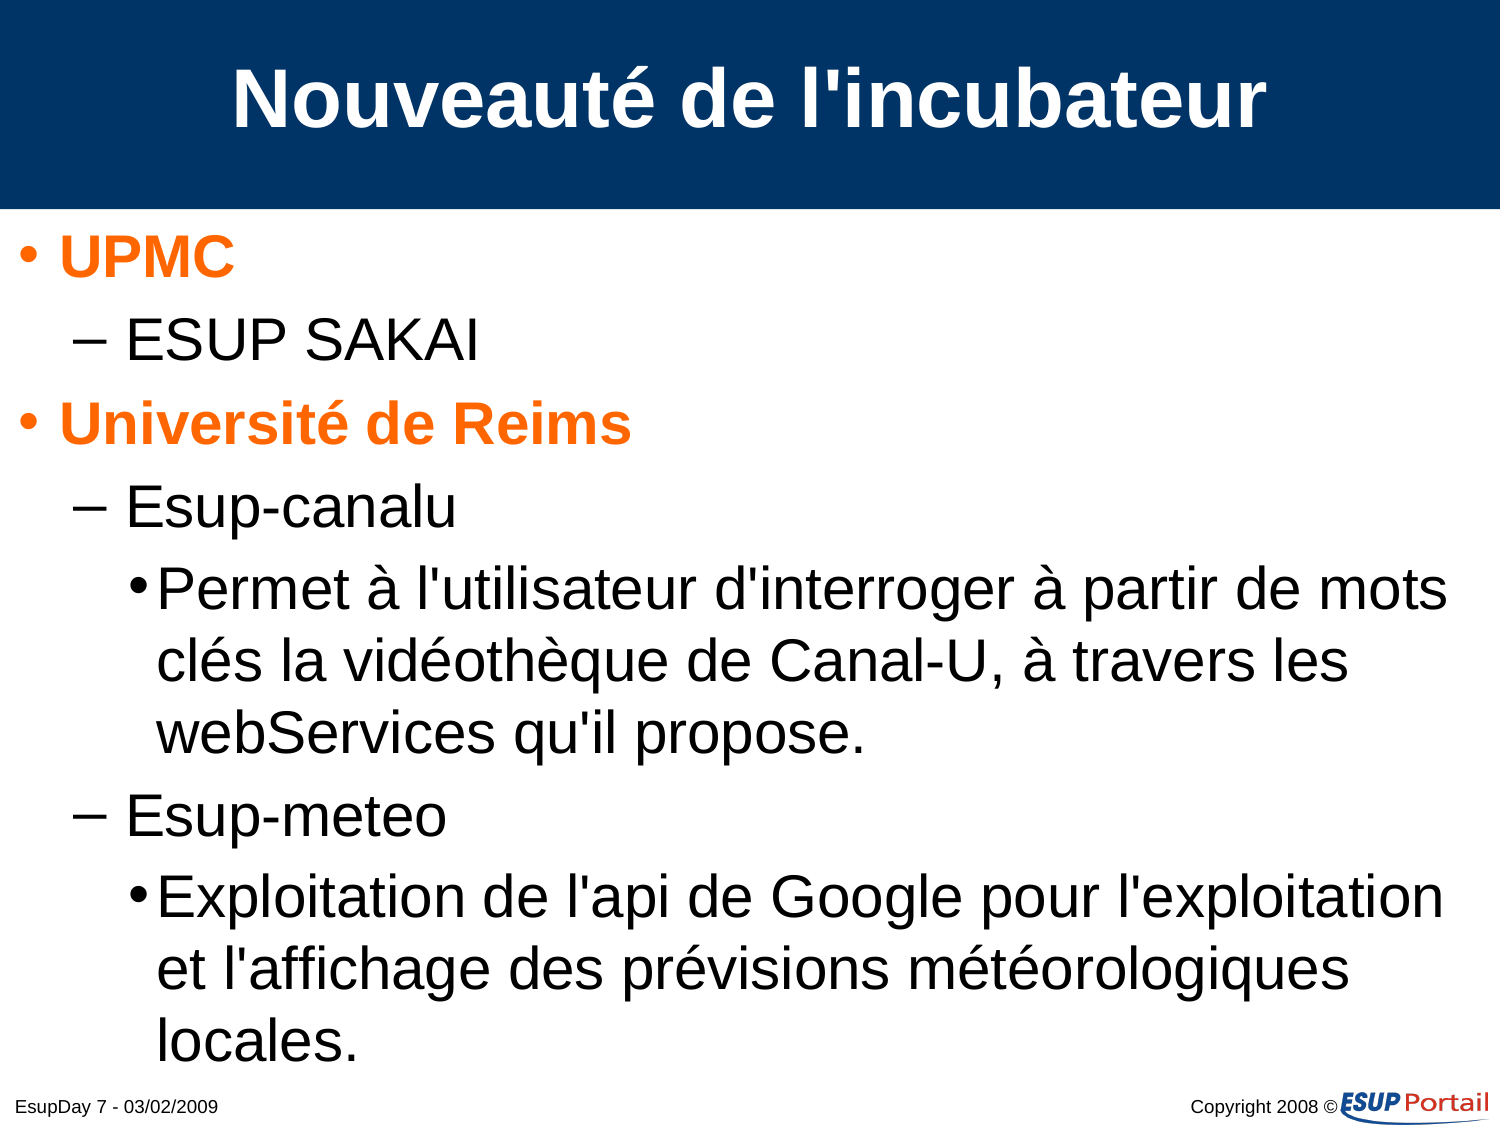

# Nouveauté de l'incubateur
UPMC
 ESUP SAKAI
Université de Reims
 Esup-canalu
Permet à l'utilisateur d'interroger à partir de mots clés la vidéothèque de Canal-U, à travers les webServices qu'il propose.
 Esup-meteo
Exploitation de l'api de Google pour l'exploitation et l'affichage des prévisions météorologiques locales.
EsupDay 7 - 03/02/2009